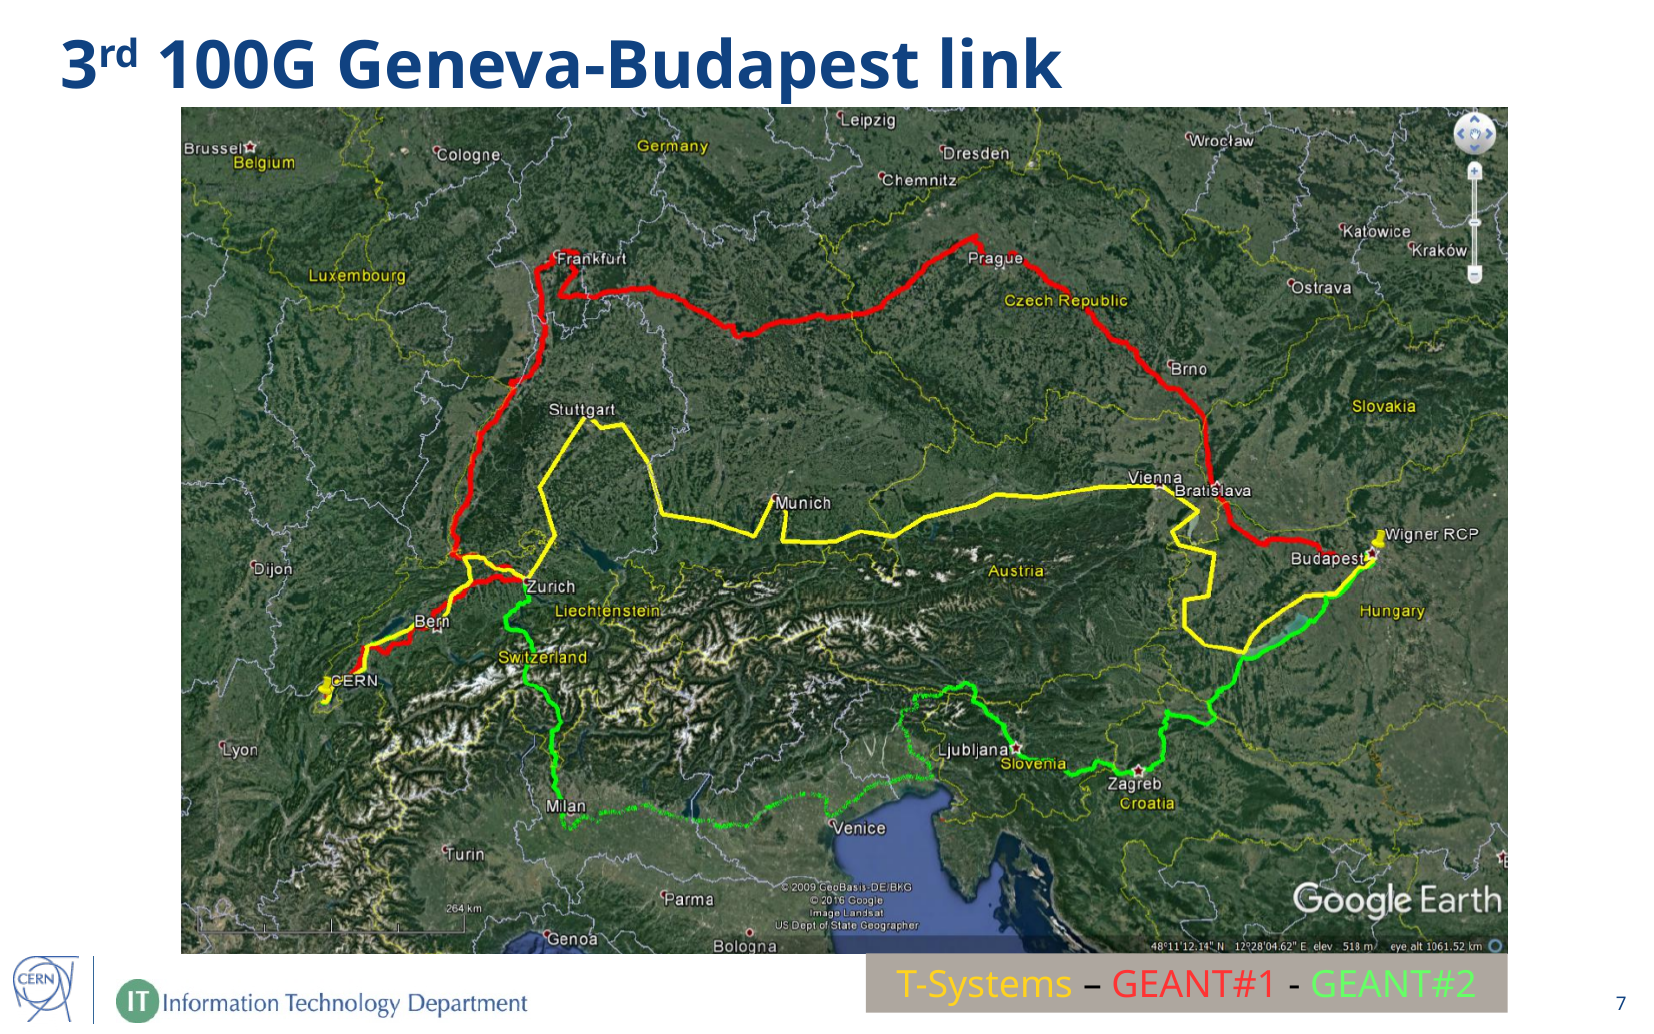

# 3rd 100G Geneva-Budapest link
T-Systems – GEANT#1 - GEANT#2